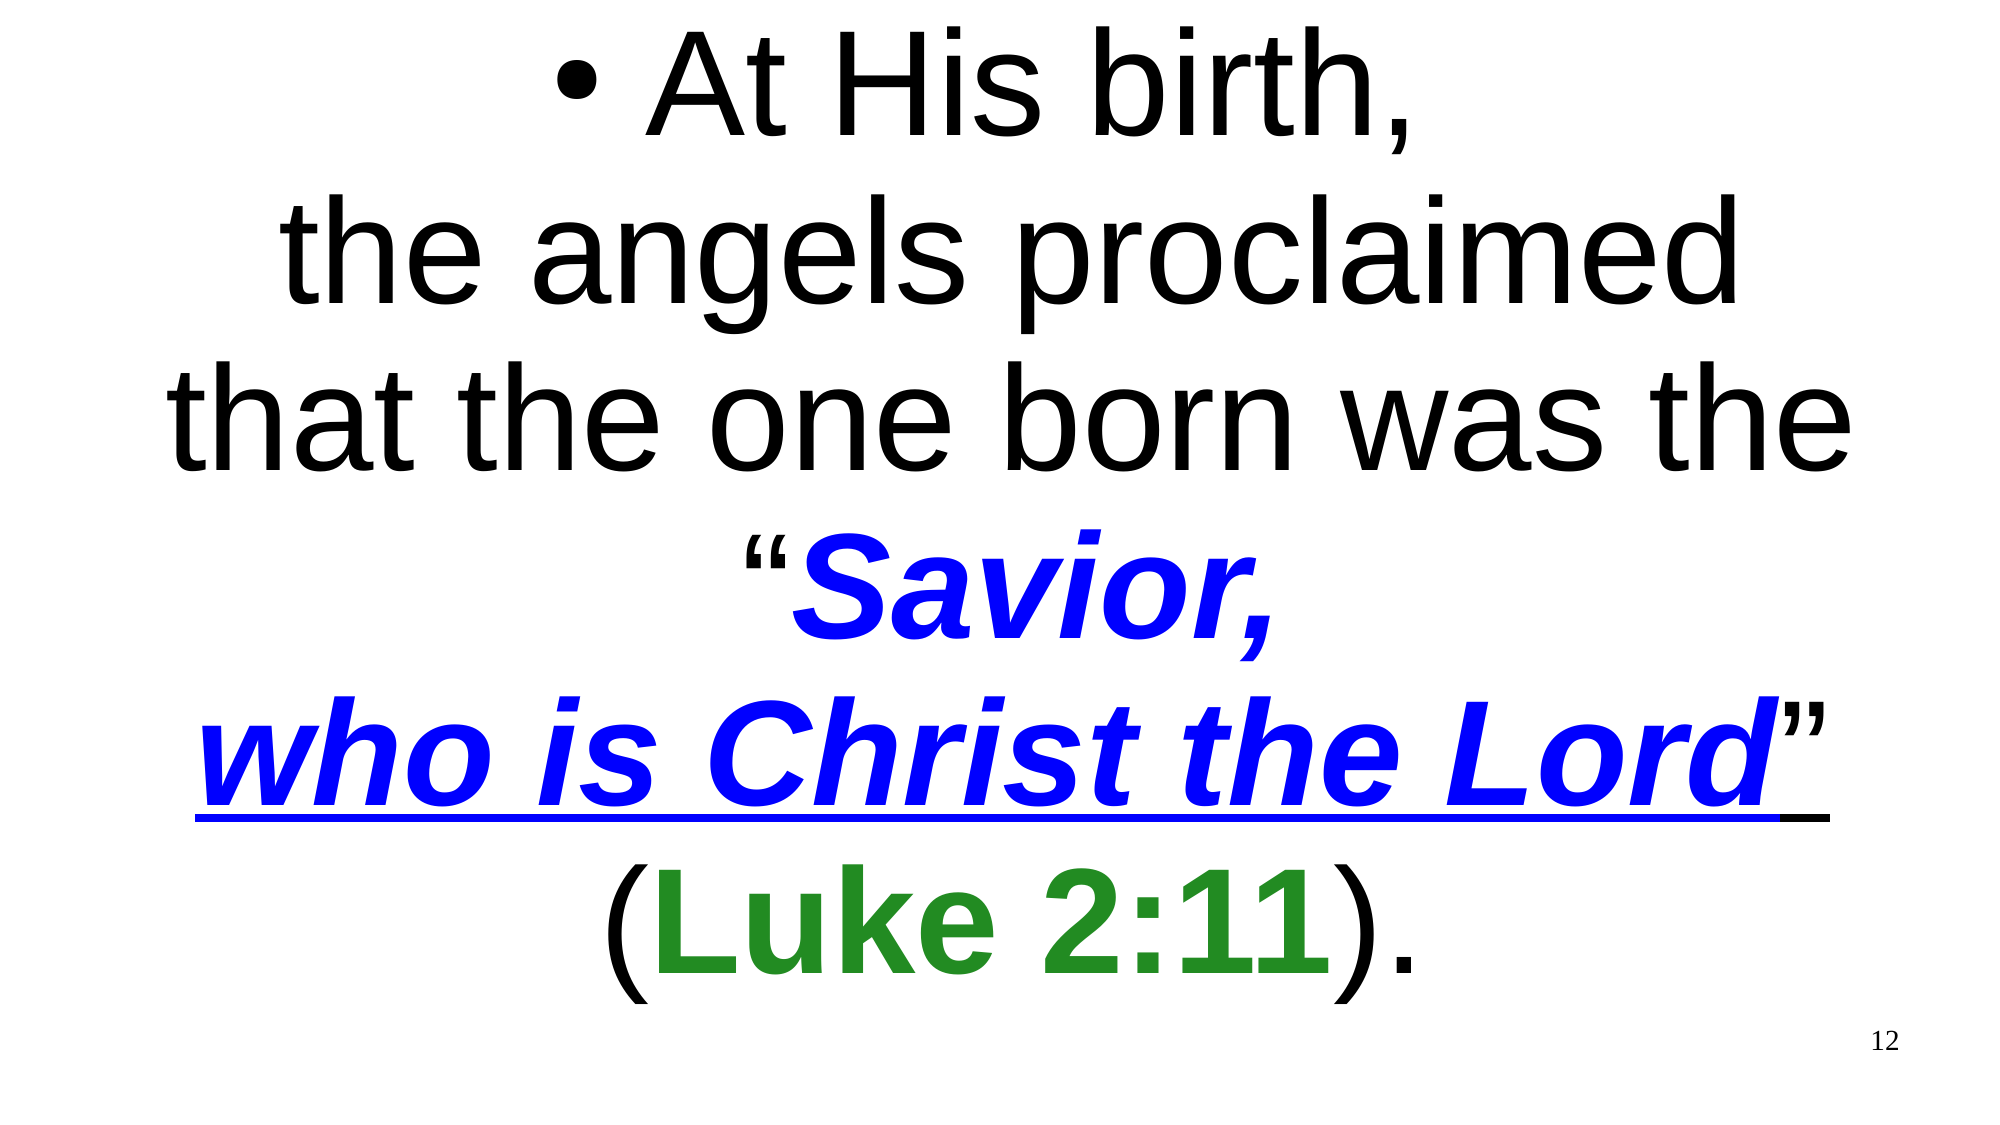

# At His birth, the angels proclaimed that the one born was the “Savior, who is Christ the Lord” (Luke 2:11).
12